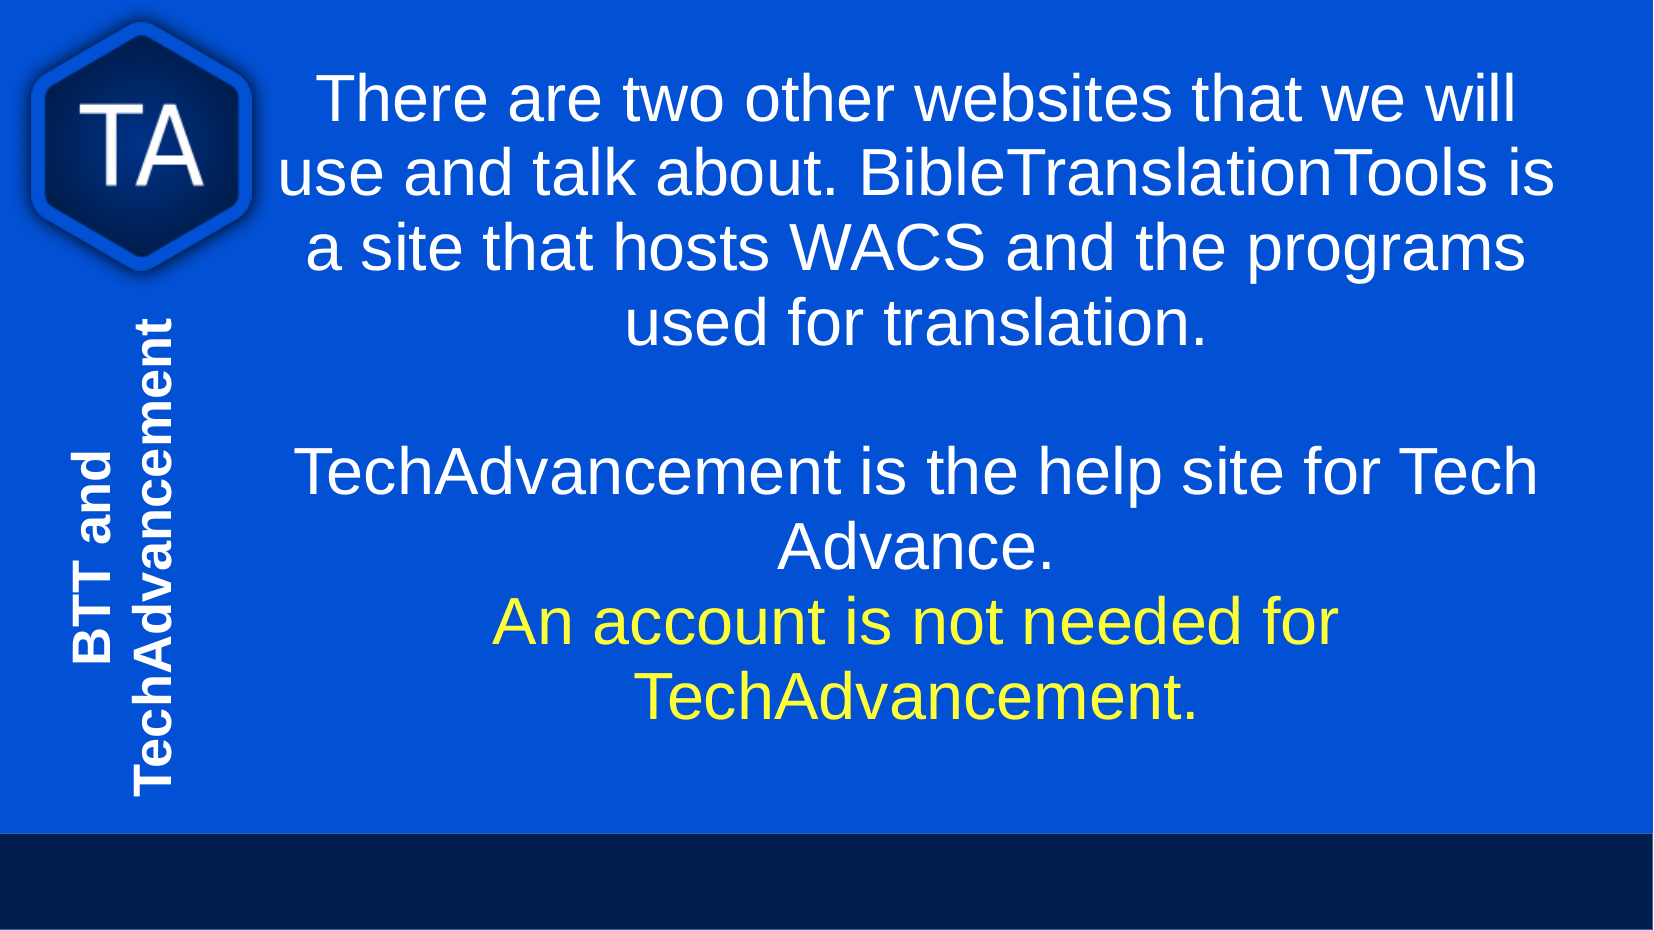

# There are two other websites that we will use and talk about. BibleTranslationTools is a site that hosts WACS and the programs used for translation.
TechAdvancement is the help site for Tech Advance.
An account is not needed for TechAdvancement.
BTT and TechAdvancement